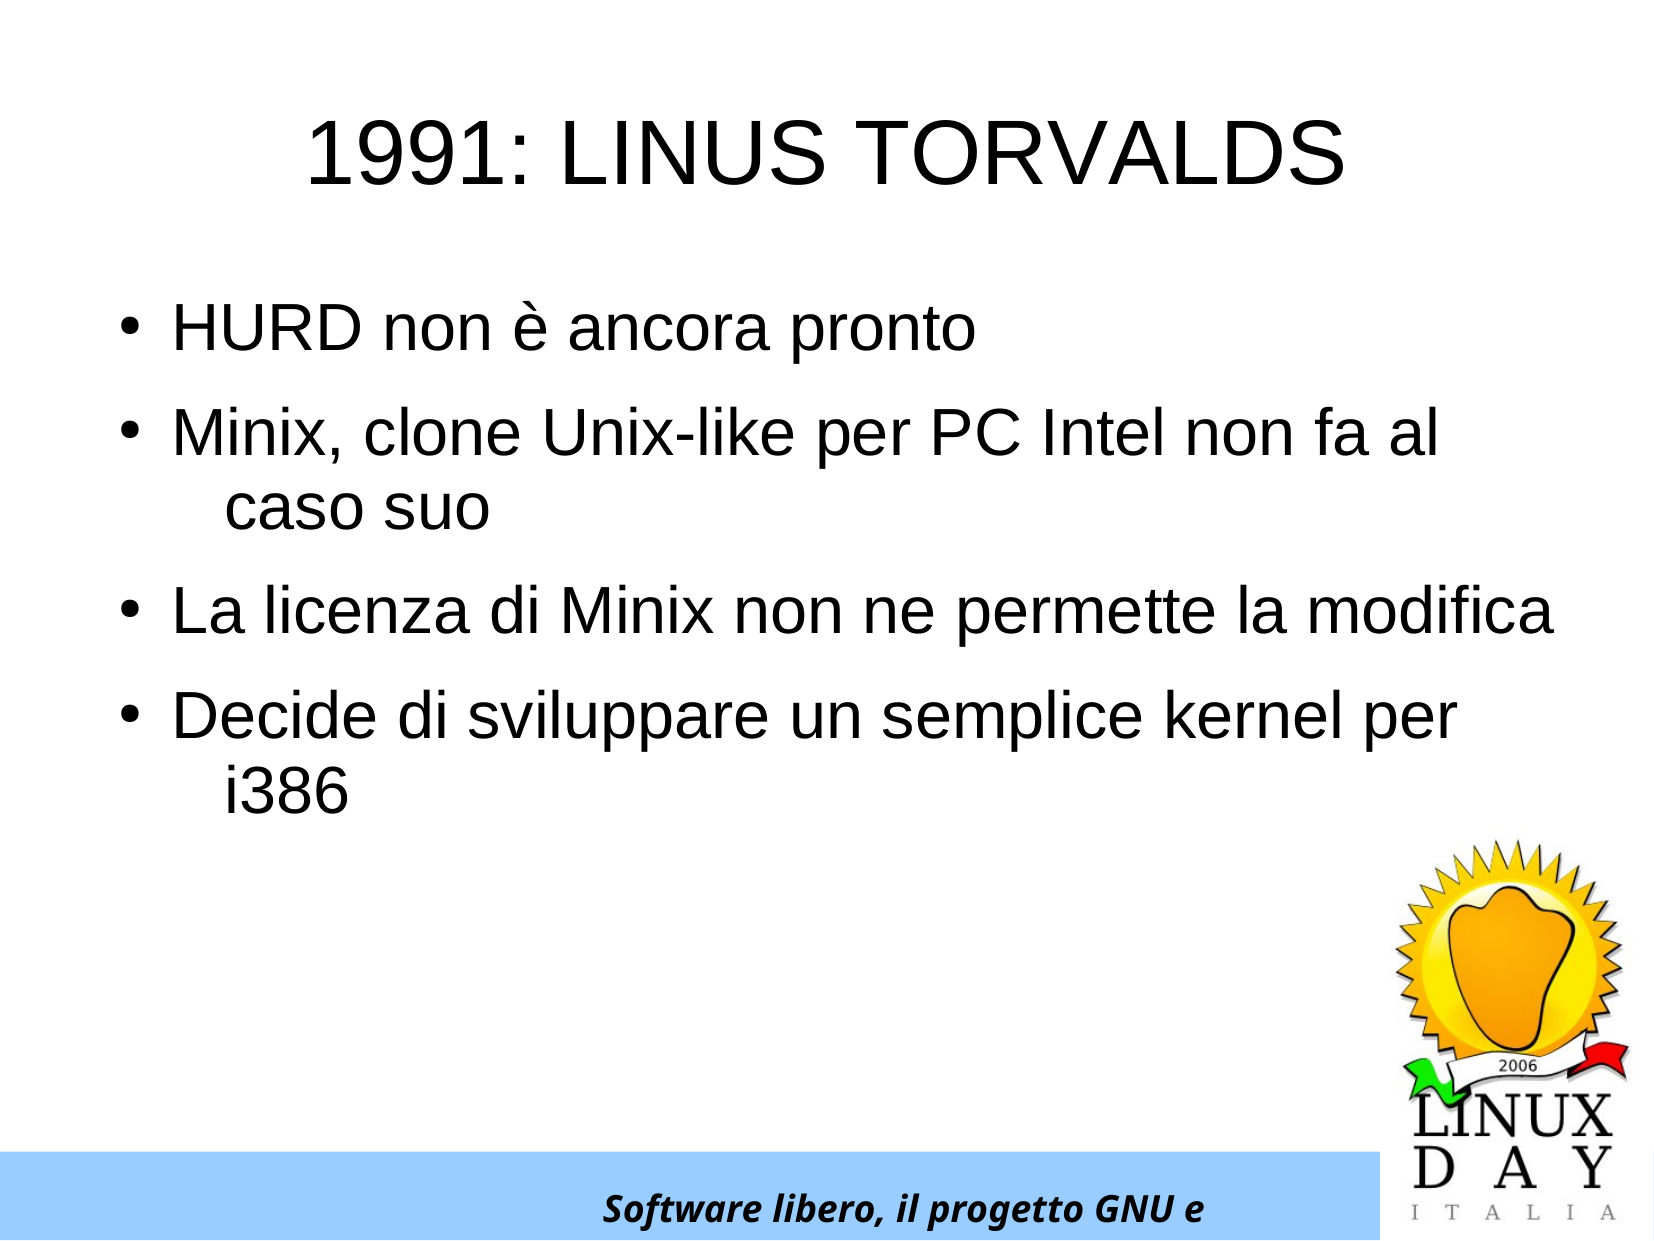

# 1991: LINUS TORVALDS
HURD non è ancora pronto
Minix, clone Unix-like per PC Intel non fa al caso suo
La licenza di Minix non ne permette la modifica
Decide di sviluppare un semplice kernel per i386
Software libero, il progetto GNU e Linux